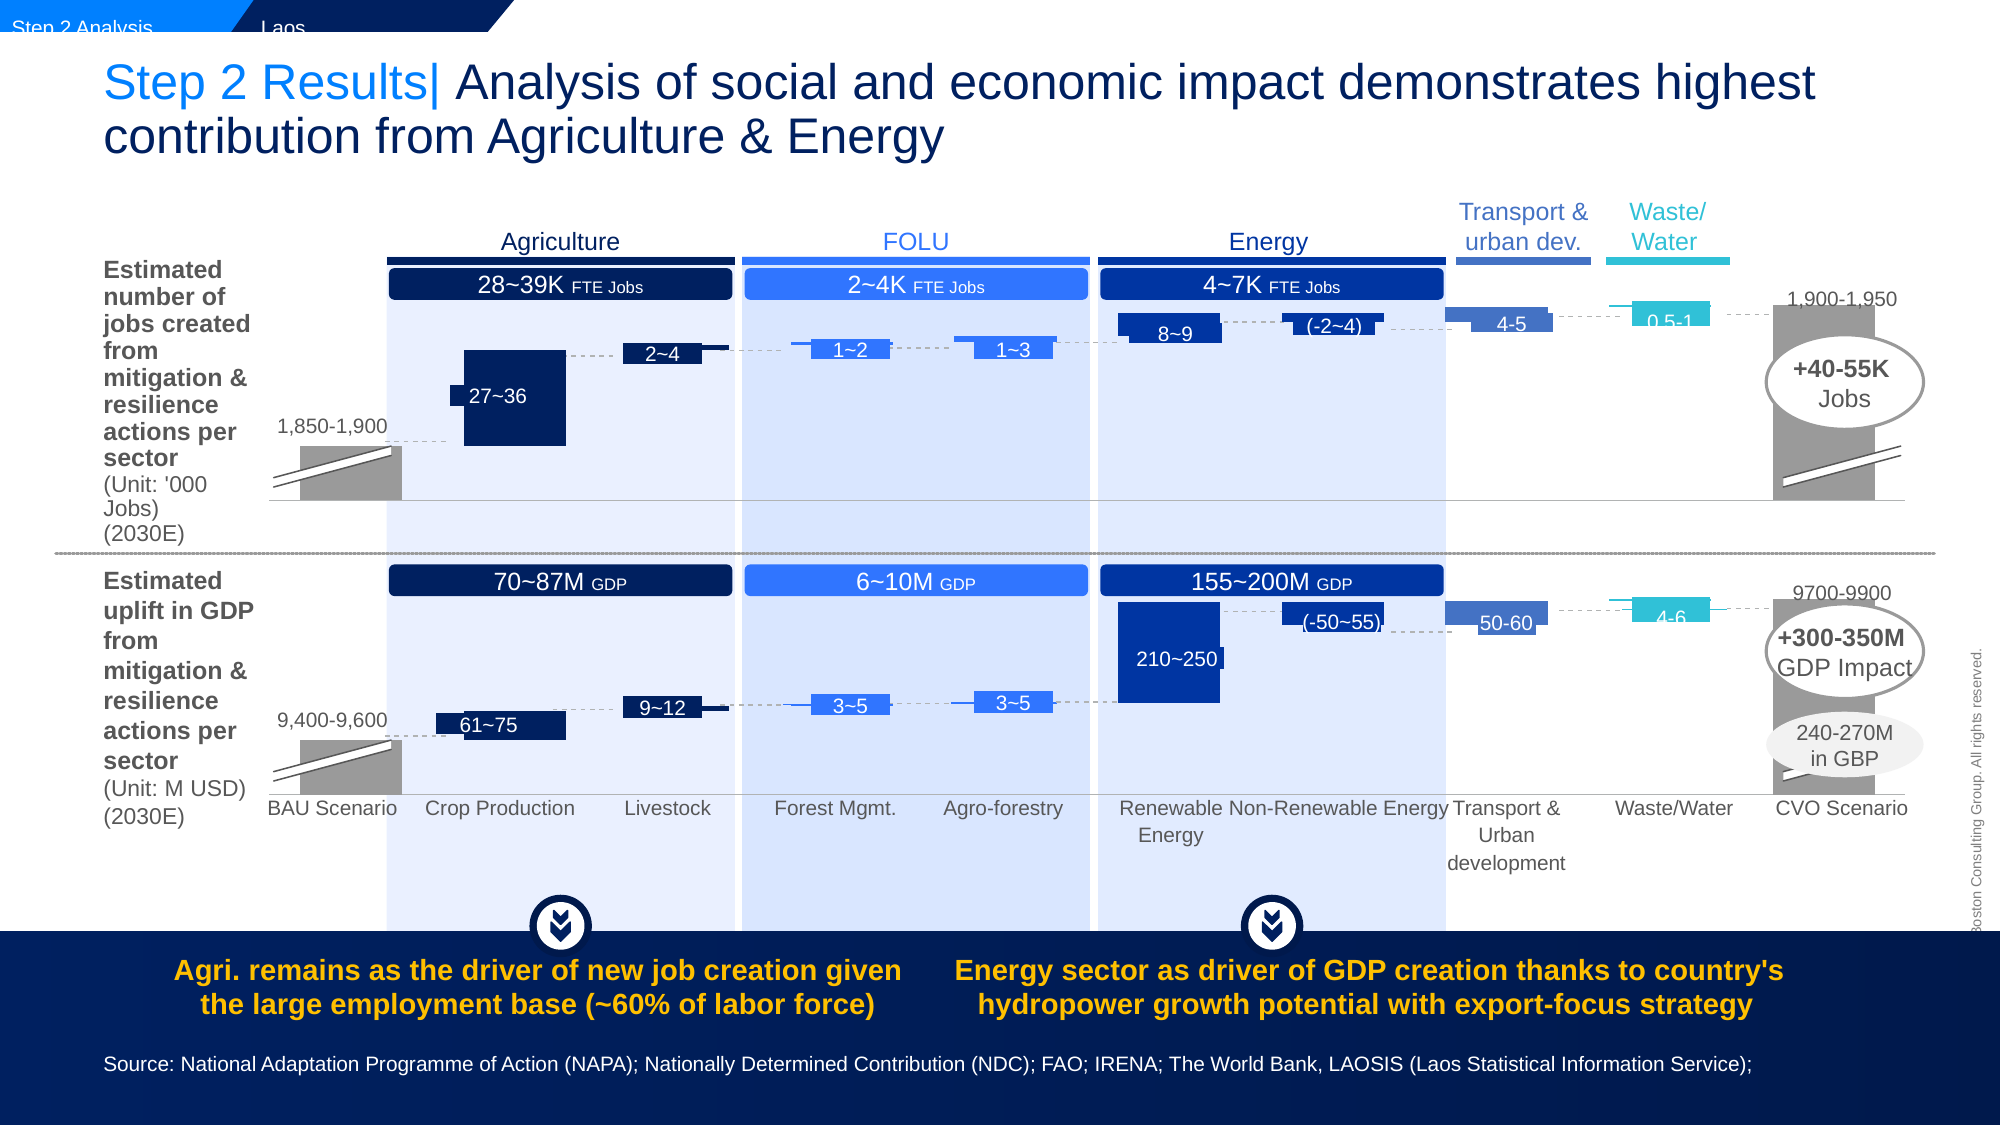

Step 2 Analysis
Laos
# Step 2 Results| Analysis of social and economic impact demonstrates highest contribution from Agriculture & Energy
Agriculture
FOLU
Energy
Transport & urban dev.
Waste/ Water
Estimated number of jobs created from mitigation & resilience actions per sector
(Unit: '000 Jobs)
(2030E)
28~39K FTE Jobs
2~4K FTE Jobs
4~7K FTE Jobs
1,900-1,950
### Chart
| Category | Series1 | Series2 |
|---|---|---|
| 1 | 18.8883091026451 | None |
| 2 | 18.8883091026451 | 33.0 |
| 3 | 51.8883091026451 | 2.0 |
| 4 | 53.8883091026453 | 1.0 |
| 5 | 54.8883091026451 | 2.0 |
| 6 | 56.8883091026448 | 8.0 |
| 7 | 61.8883091026455 | 3.0 |
| 8 | 61.8883091026448 | 5.04875780923089 |
| 9 | 66.9370669118755 | 0.820994313486153 |
| 10 | 67.758061225361 | None |0.5-1
4-5
(-2~4)
8~9
+40-55K
Jobs
1~2
1~3
2~4
27~36
1,850-1,900
Estimated uplift in GDP from mitigation & resilience actions per sector
(Unit: M USD)
(2030E)
70~87M GDP
6~10M GDP
155~200M GDP
9700-9900
### Chart
| Category | Series1 | Series2 |
|---|---|---|
| 1 | 126.493247812039 | None |
| 2 | 126.493247812039 | 68.0 |
| 3 | 194.493247812039 | 11.0 |
| 4 | 205.493247812041 | 4.0 |
| 5 | 209.493247812039 | 4.0 |
| 6 | 213.493247812037 | 233.0 |
| 7 | 393.493247812037 | 53.0 |
| 8 | 393.493247812037 | 55.2888652257425 |
| 9 | 448.782113037782 | 4.98731562128342 |
| 10 | 453.769428659061 | None |4-6
+300-350M
GDP Impact
50-60
(-50~55)
210~250
3~5
3~5
9~12
9,400-9,600
240-270M
in GBP
61~75
BAU Scenario
Crop Production
Livestock
Forest Mgmt.
Agro-forestry
Renewable Energy
Non-Renewable Energy
Transport & Urban development
Waste/Water
CVO Scenario
Agri. remains as the driver of new job creation given the large employment base (~60% of labor force)
Energy sector as driver of GDP creation thanks to country's hydropower growth potential with export-focus strategy
Source: National Adaptation Programme of Action (NAPA); Nationally Determined Contribution (NDC); FAO; IRENA; The World Bank, LAOSIS (Laos Statistical Information Service);